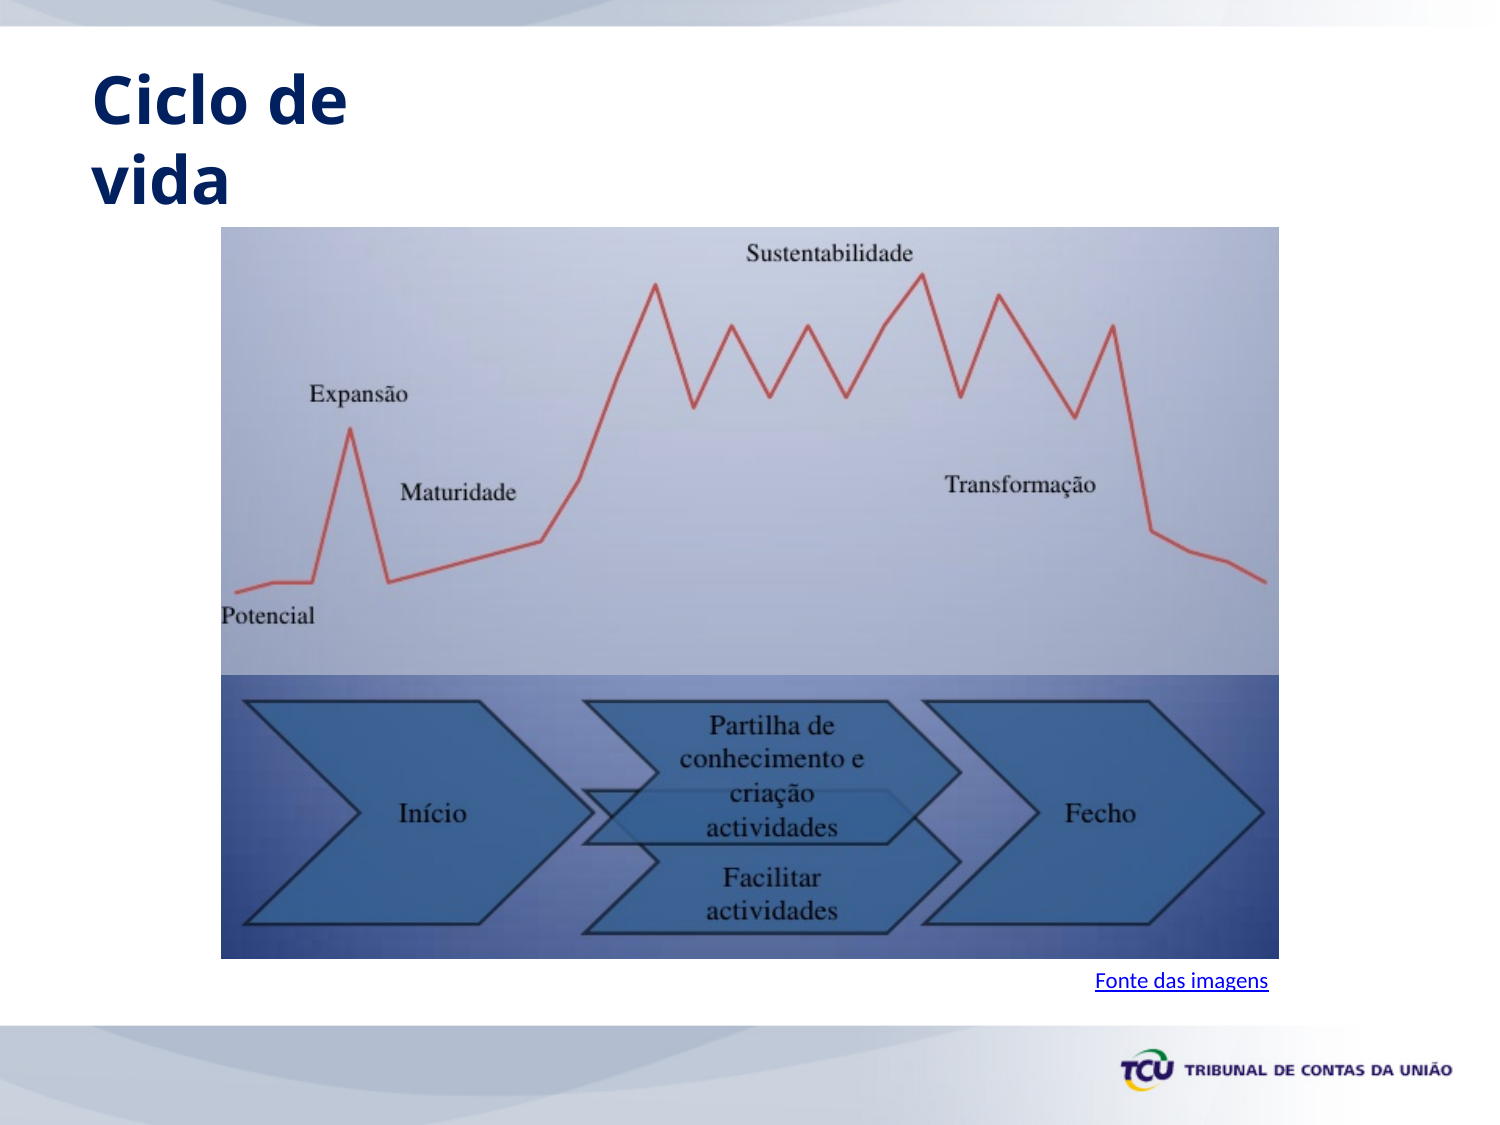

# Ciclo de vida
Fonte das imagens